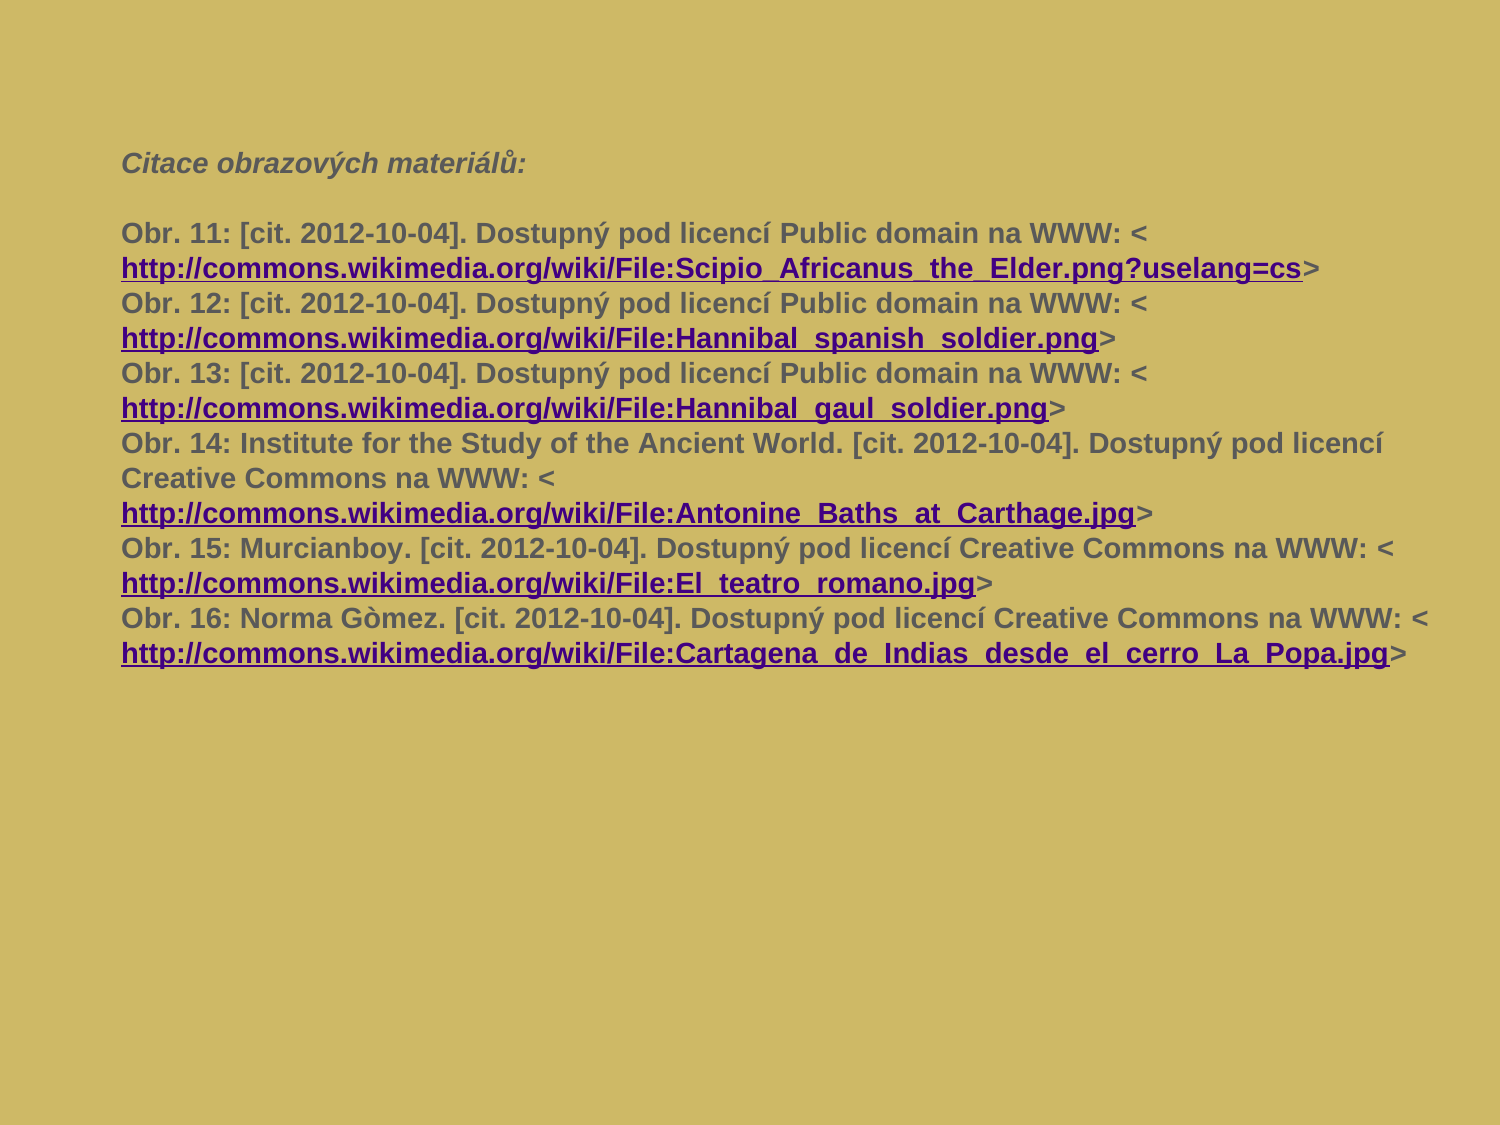

Citace obrazových materiálů:
Obr. 11: [cit. 2012-10-04]. Dostupný pod licencí Public domain na WWW: <http://commons.wikimedia.org/wiki/File:Scipio_Africanus_the_Elder.png?uselang=cs>
Obr. 12: [cit. 2012-10-04]. Dostupný pod licencí Public domain na WWW: <http://commons.wikimedia.org/wiki/File:Hannibal_spanish_soldier.png>
Obr. 13: [cit. 2012-10-04]. Dostupný pod licencí Public domain na WWW: <http://commons.wikimedia.org/wiki/File:Hannibal_gaul_soldier.png>
Obr. 14: Institute for the Study of the Ancient World. [cit. 2012-10-04]. Dostupný pod licencí Creative Commons na WWW: <http://commons.wikimedia.org/wiki/File:Antonine_Baths_at_Carthage.jpg>
Obr. 15: Murcianboy. [cit. 2012-10-04]. Dostupný pod licencí Creative Commons na WWW: <http://commons.wikimedia.org/wiki/File:El_teatro_romano.jpg>
Obr. 16: Norma Gòmez. [cit. 2012-10-04]. Dostupný pod licencí Creative Commons na WWW: <http://commons.wikimedia.org/wiki/File:Cartagena_de_Indias_desde_el_cerro_La_Popa.jpg>